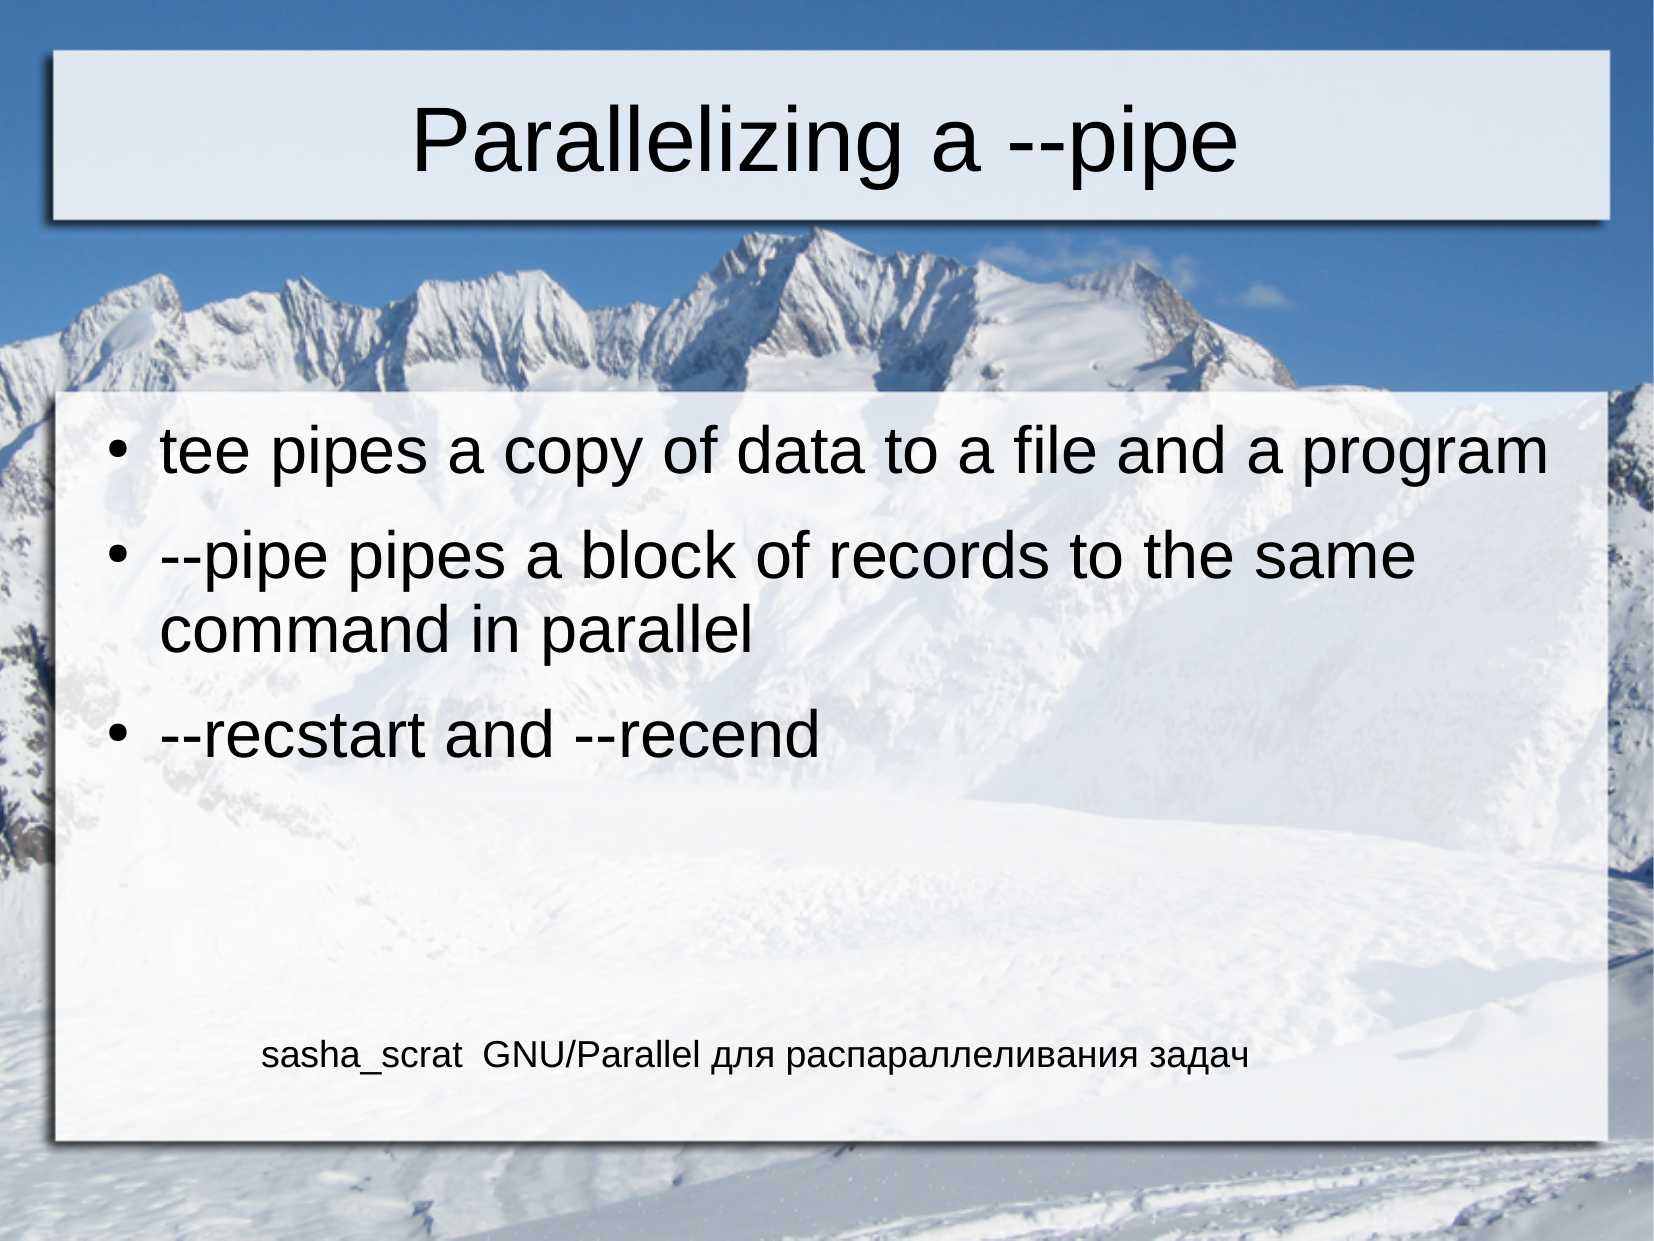

# Parallelizing a --pipe
tee pipes a copy of data to a file and a program
--pipe pipes a block of records to the same command in parallel
--recstart and --recend
sasha_scrat	GNU/Parallel для распараллеливания задач